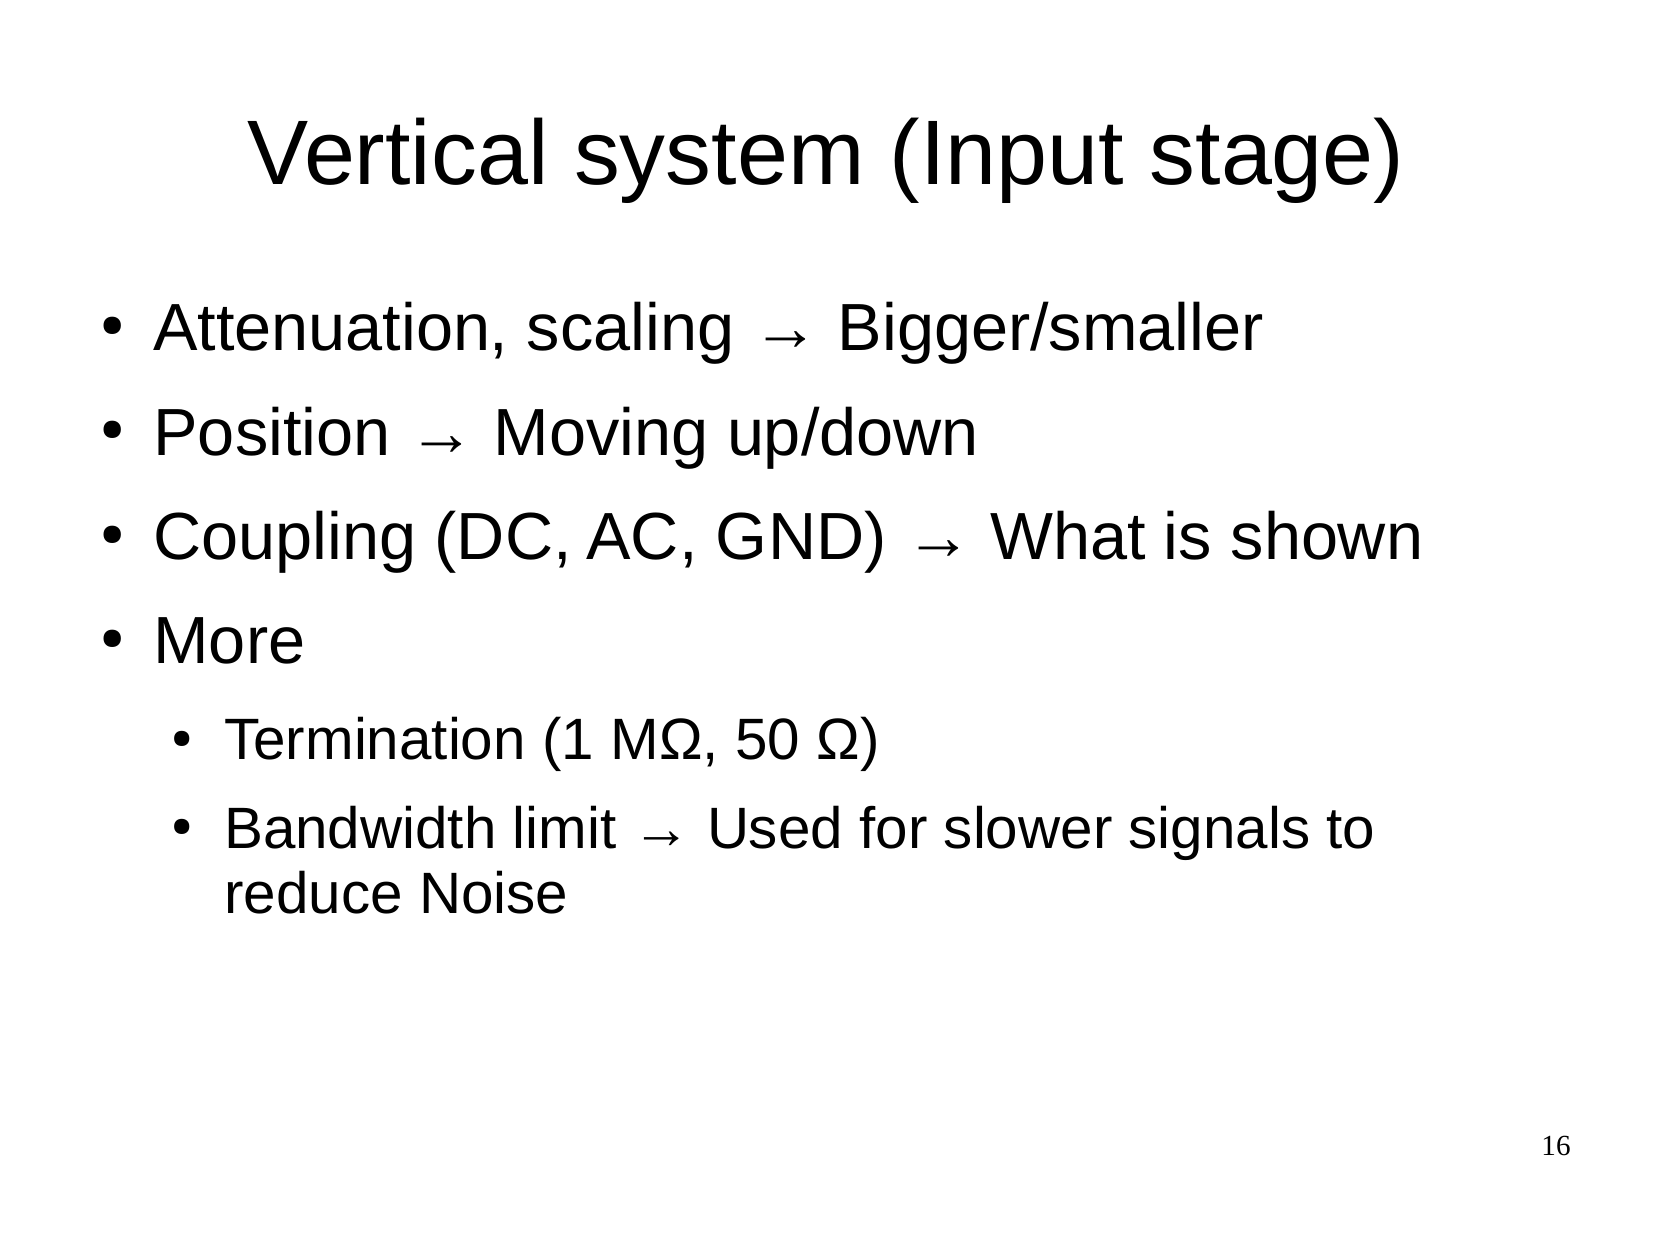

# Vertical system (Input stage)
Attenuation, scaling → Bigger/smaller
Position → Moving up/down
Coupling (DC, AC, GND) → What is shown
More
Termination (1 MΩ, 50 Ω)
Bandwidth limit → Used for slower signals to reduce Noise
16